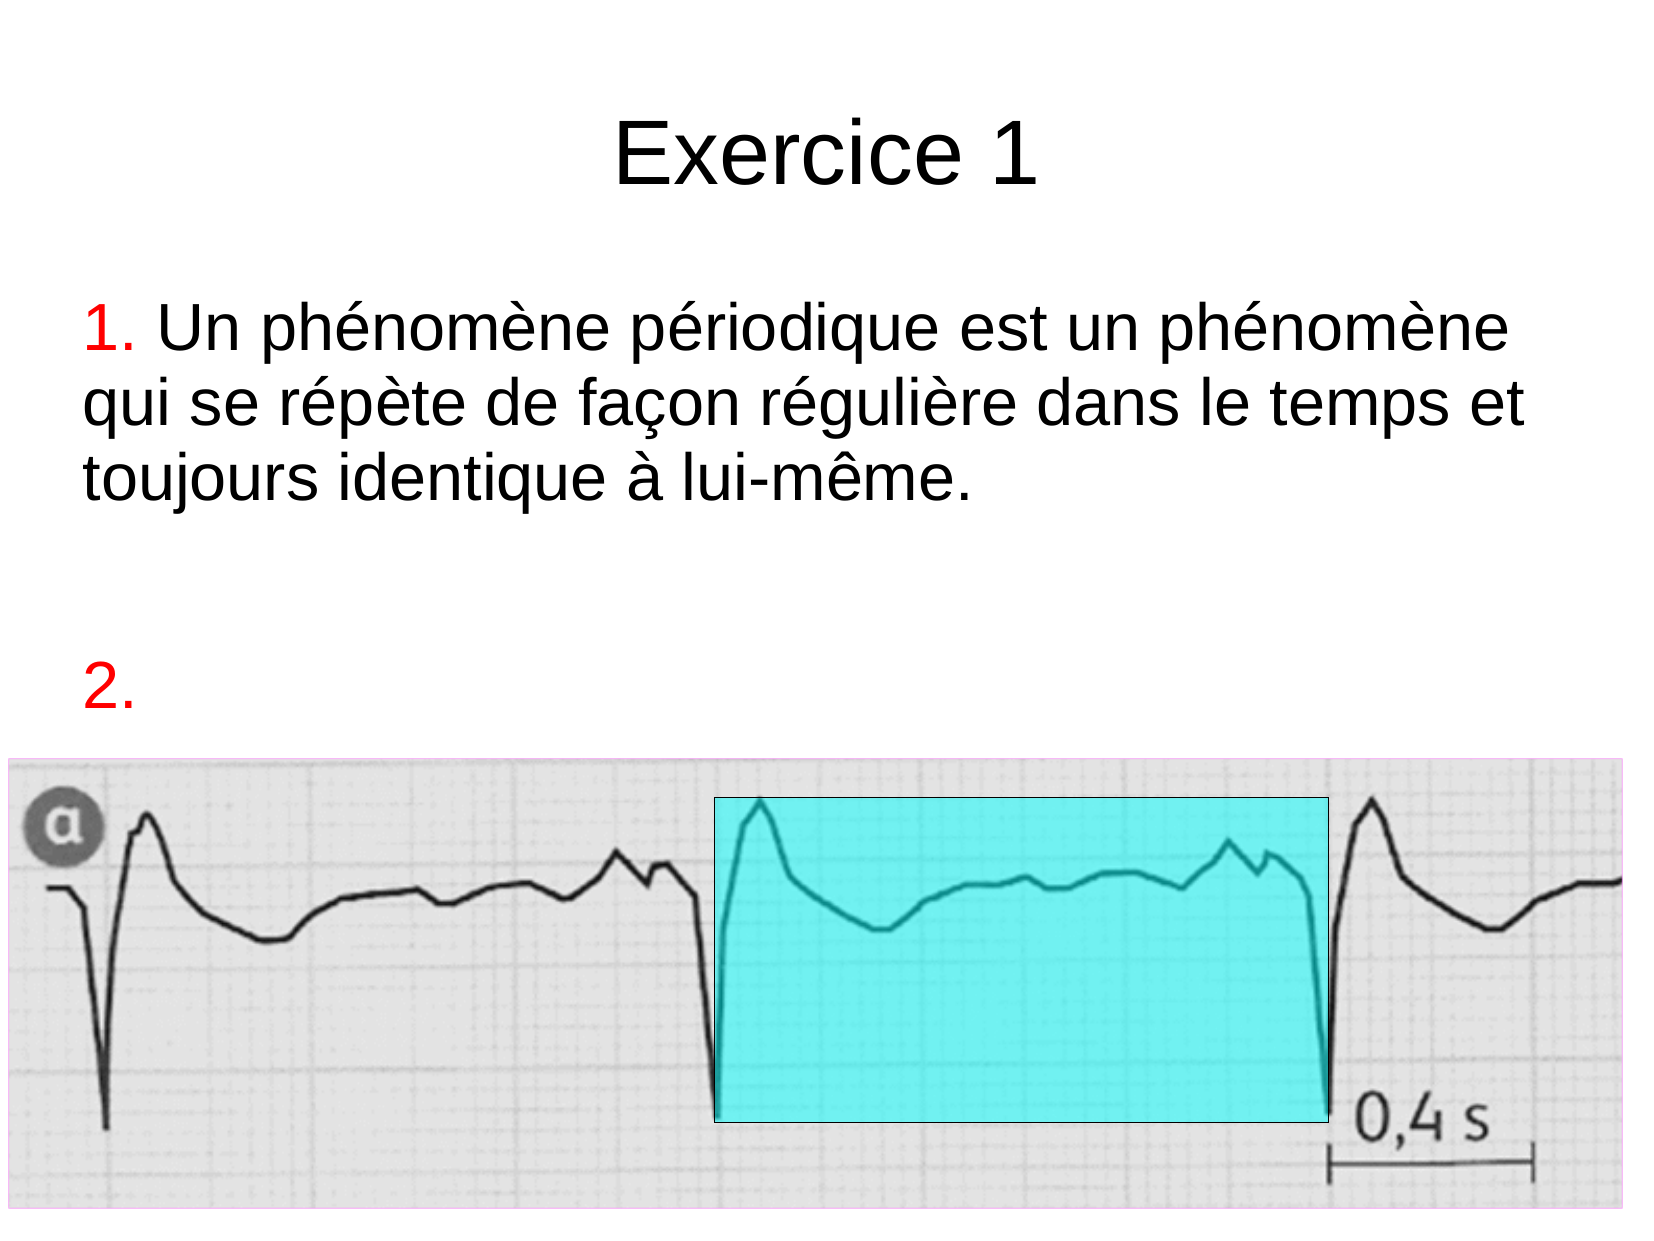

# Exercice 1
1. Un phénomène périodique est un phénomène qui se répète de façon régulière dans le temps et toujours identique à lui-même.
2.